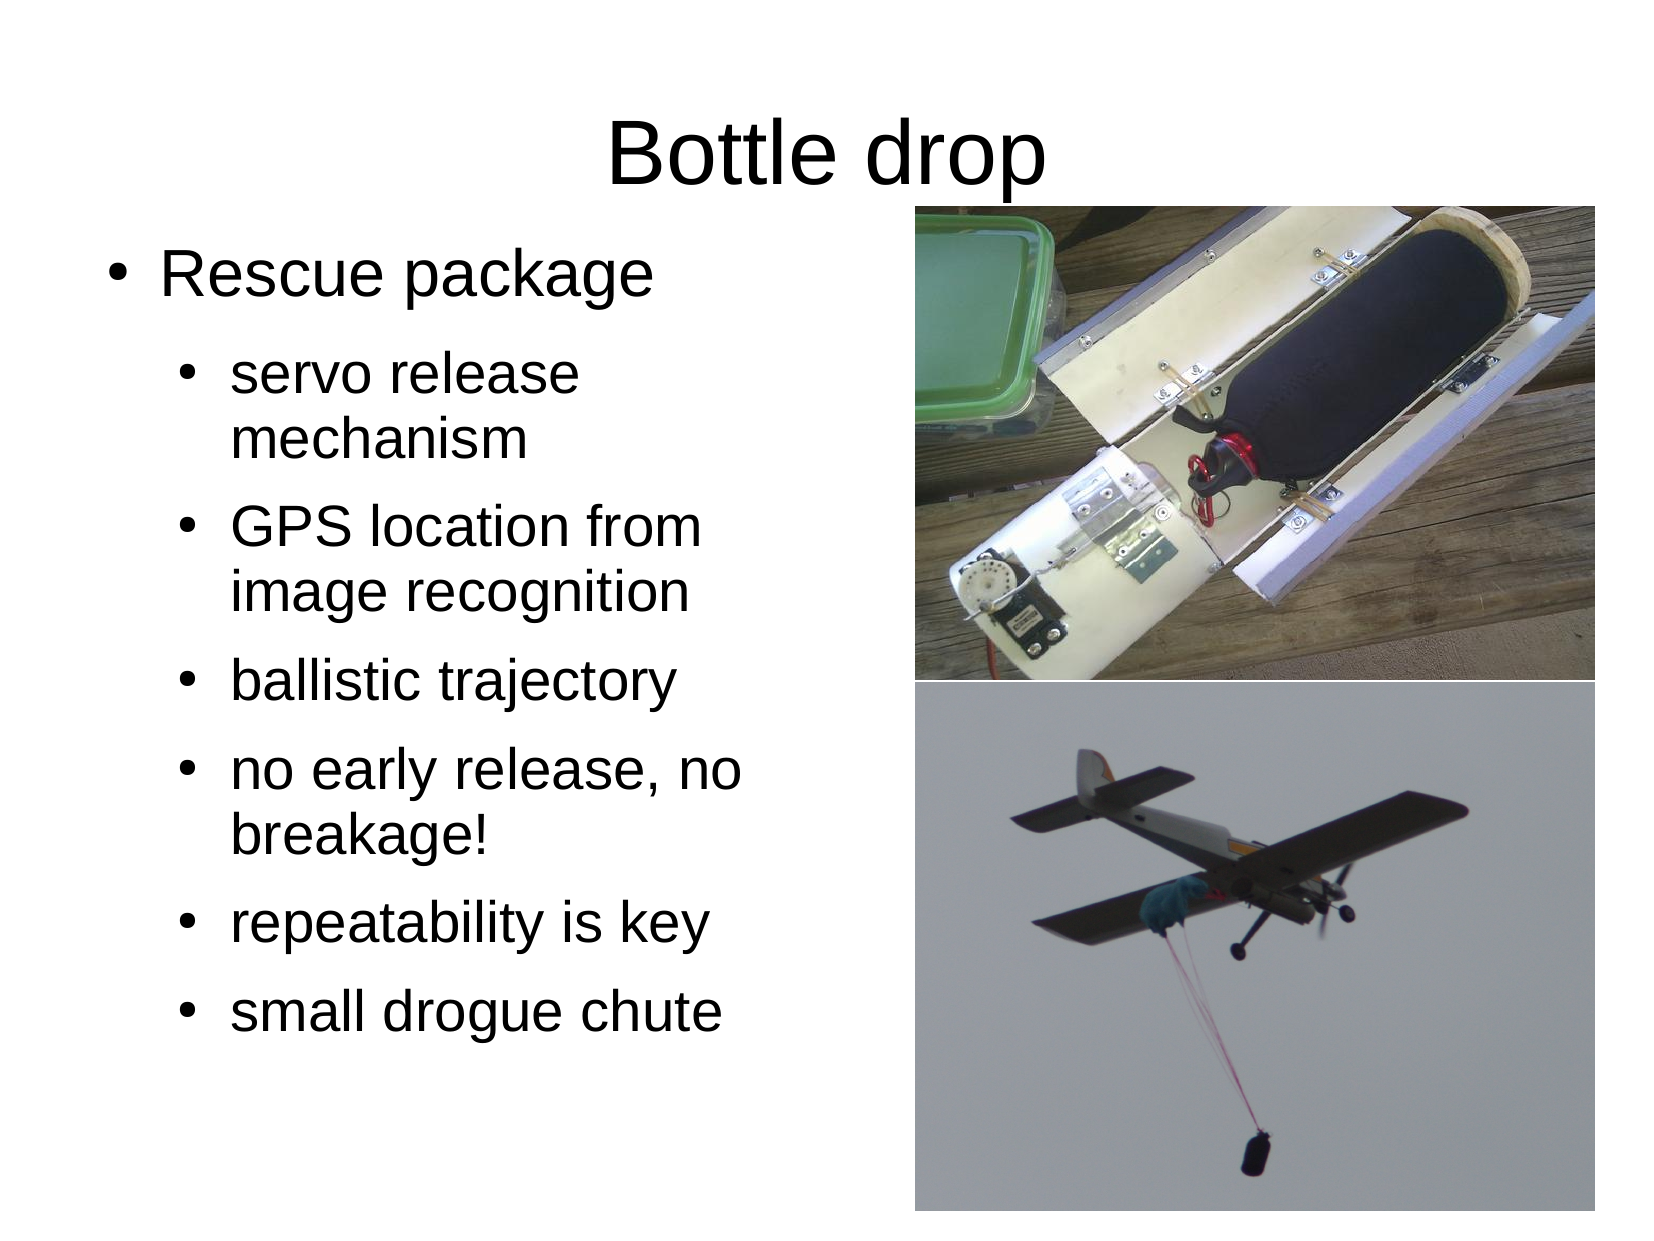

# Bottle drop
Rescue package
servo release mechanism
GPS location from image recognition
ballistic trajectory
no early release, no breakage!
repeatability is key
small drogue chute